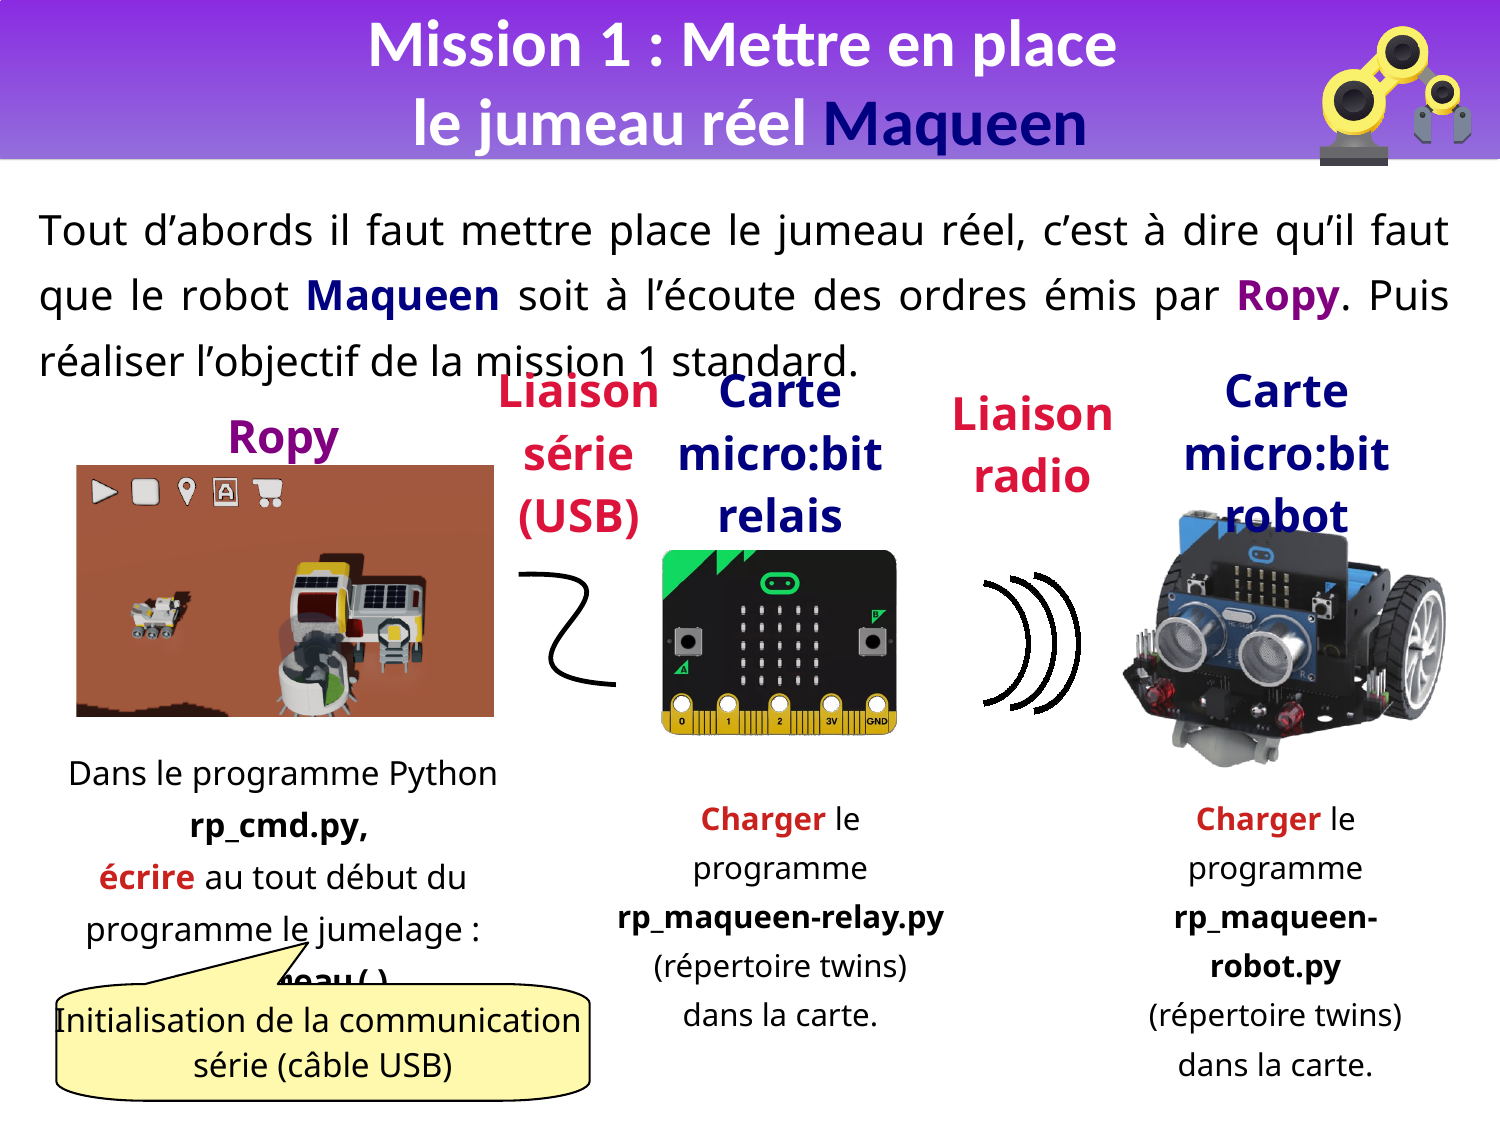

Mission 1 : Mettre en place
le jumeau réel Maqueen
Tout d’abords il faut mettre place le jumeau réel, c’est à dire qu’il faut que le robot Maqueen soit à l’écoute des ordres émis par Ropy. Puis réaliser l’objectif de la mission 1 standard.
Liaison série
(USB)
Carte micro:bit relais
Carte micro:bit robot
Liaison
radio
Ropy
Dans le programme Python rp_cmd.py,
écrire au tout début du programme le jumelage : rp_jumeau()
Charger le programme rp_maqueen-relay.py
(répertoire twins)
dans la carte.
Charger le programme rp_maqueen-robot.py
(répertoire twins)
dans la carte.
Initialisation de la communication
série (câble USB)
Vidéo de présentation